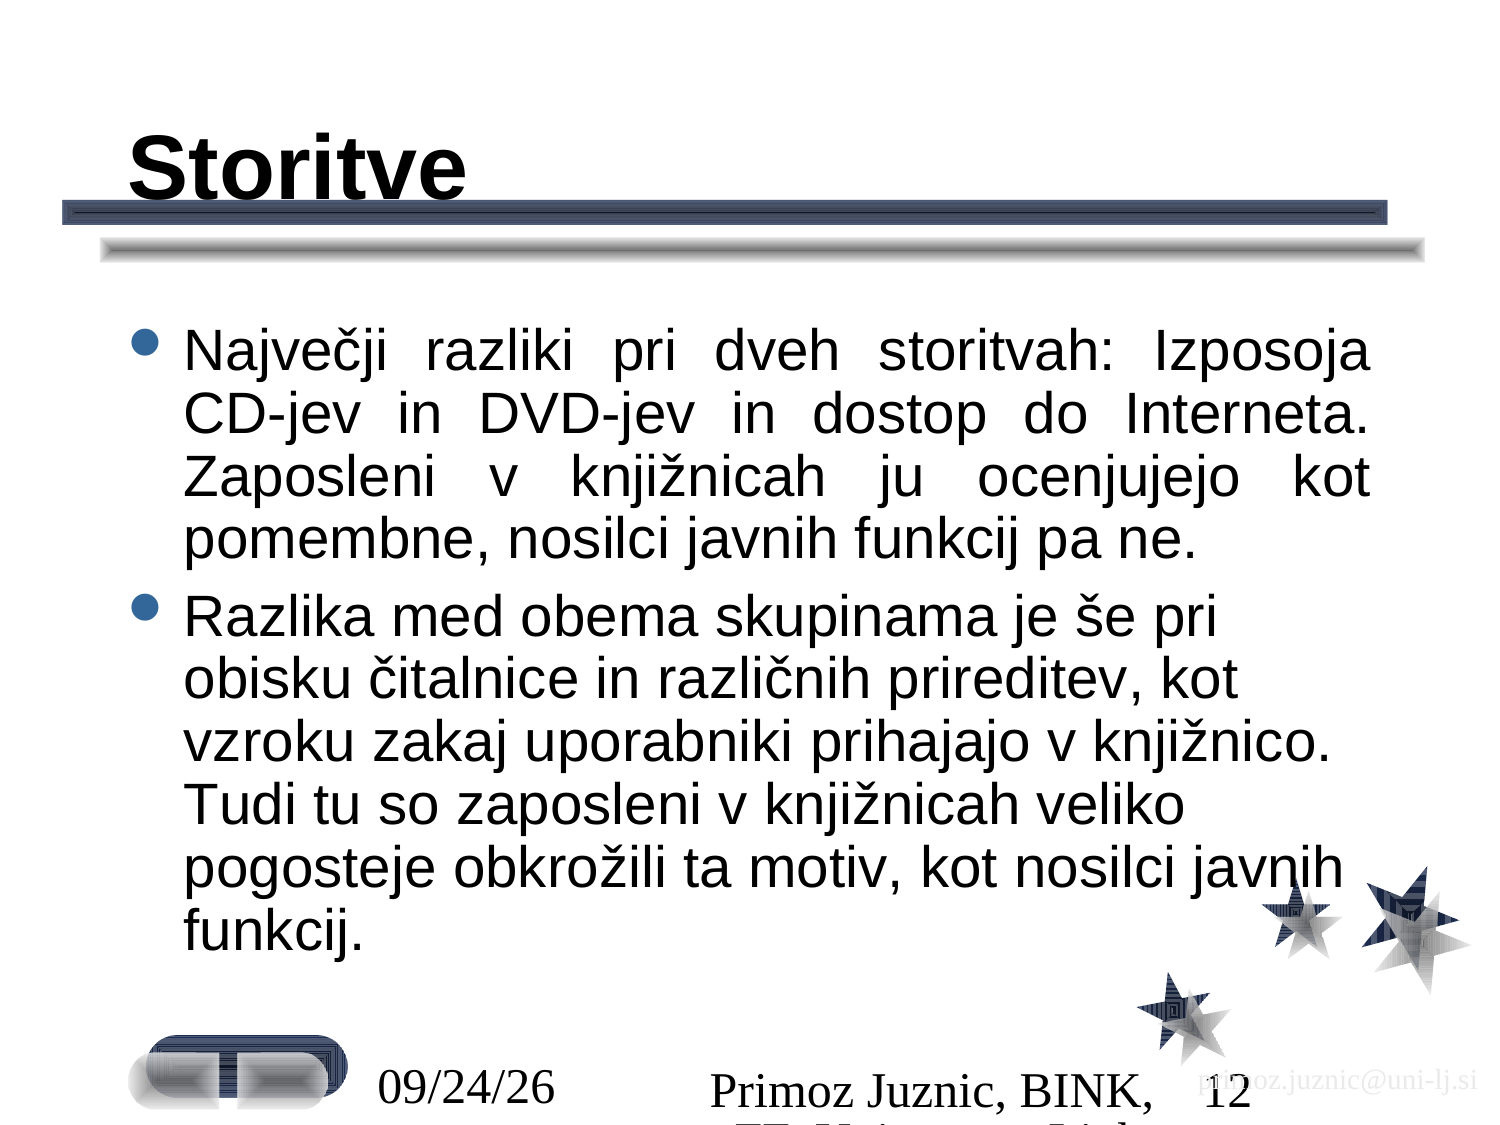

# Storitve
Največji razliki pri dveh storitvah: Izposoja CD-jev in DVD-jev in dostop do Interneta. Zaposleni v knjižnicah ju ocenjujejo kot pomembne, nosilci javnih funkcij pa ne.
Razlika med obema skupinama je še pri obisku čitalnice in različnih prireditev, kot vzroku zakaj uporabniki prihajajo v knjižnico. Tudi tu so zaposleni v knjižnicah veliko pogosteje obkrožili ta motiv, kot nosilci javnih funkcij.
Primoz Juznic, BINK, FF, Univerza v Ljubljani
12